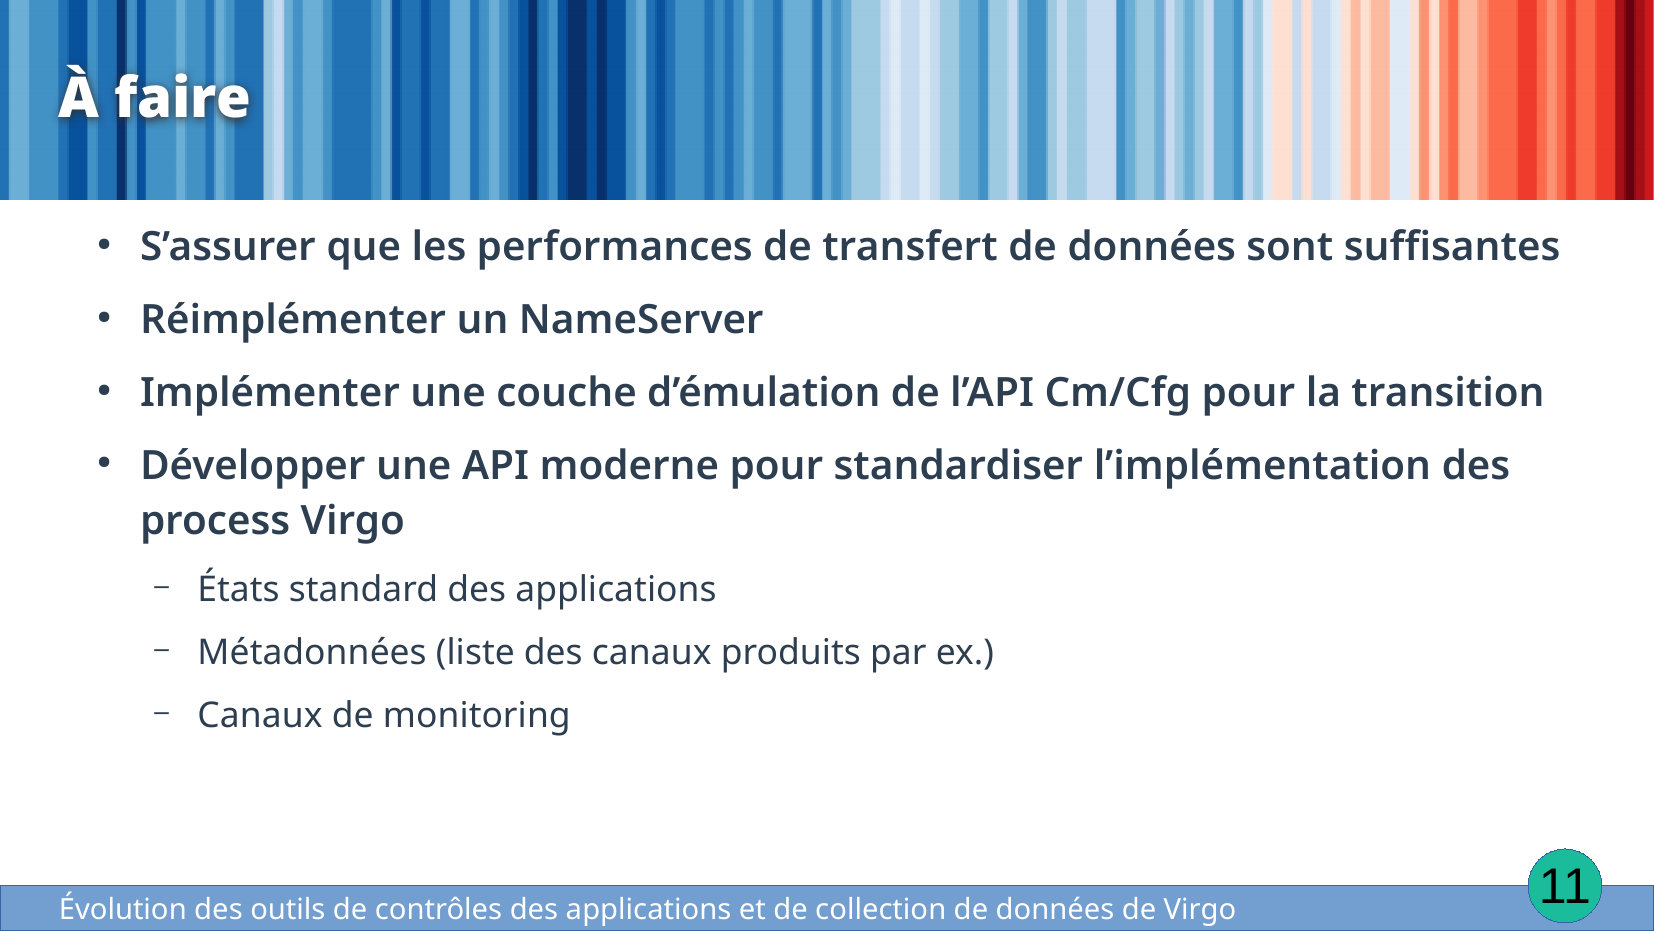

# À faire
S’assurer que les performances de transfert de données sont suffisantes
Réimplémenter un NameServer
Implémenter une couche d’émulation de l’API Cm/Cfg pour la transition
Développer une API moderne pour standardiser l’implémentation des process Virgo
États standard des applications
Métadonnées (liste des canaux produits par ex.)
Canaux de monitoring
Évolution des outils de contrôles des applications et de collection de données de Virgo